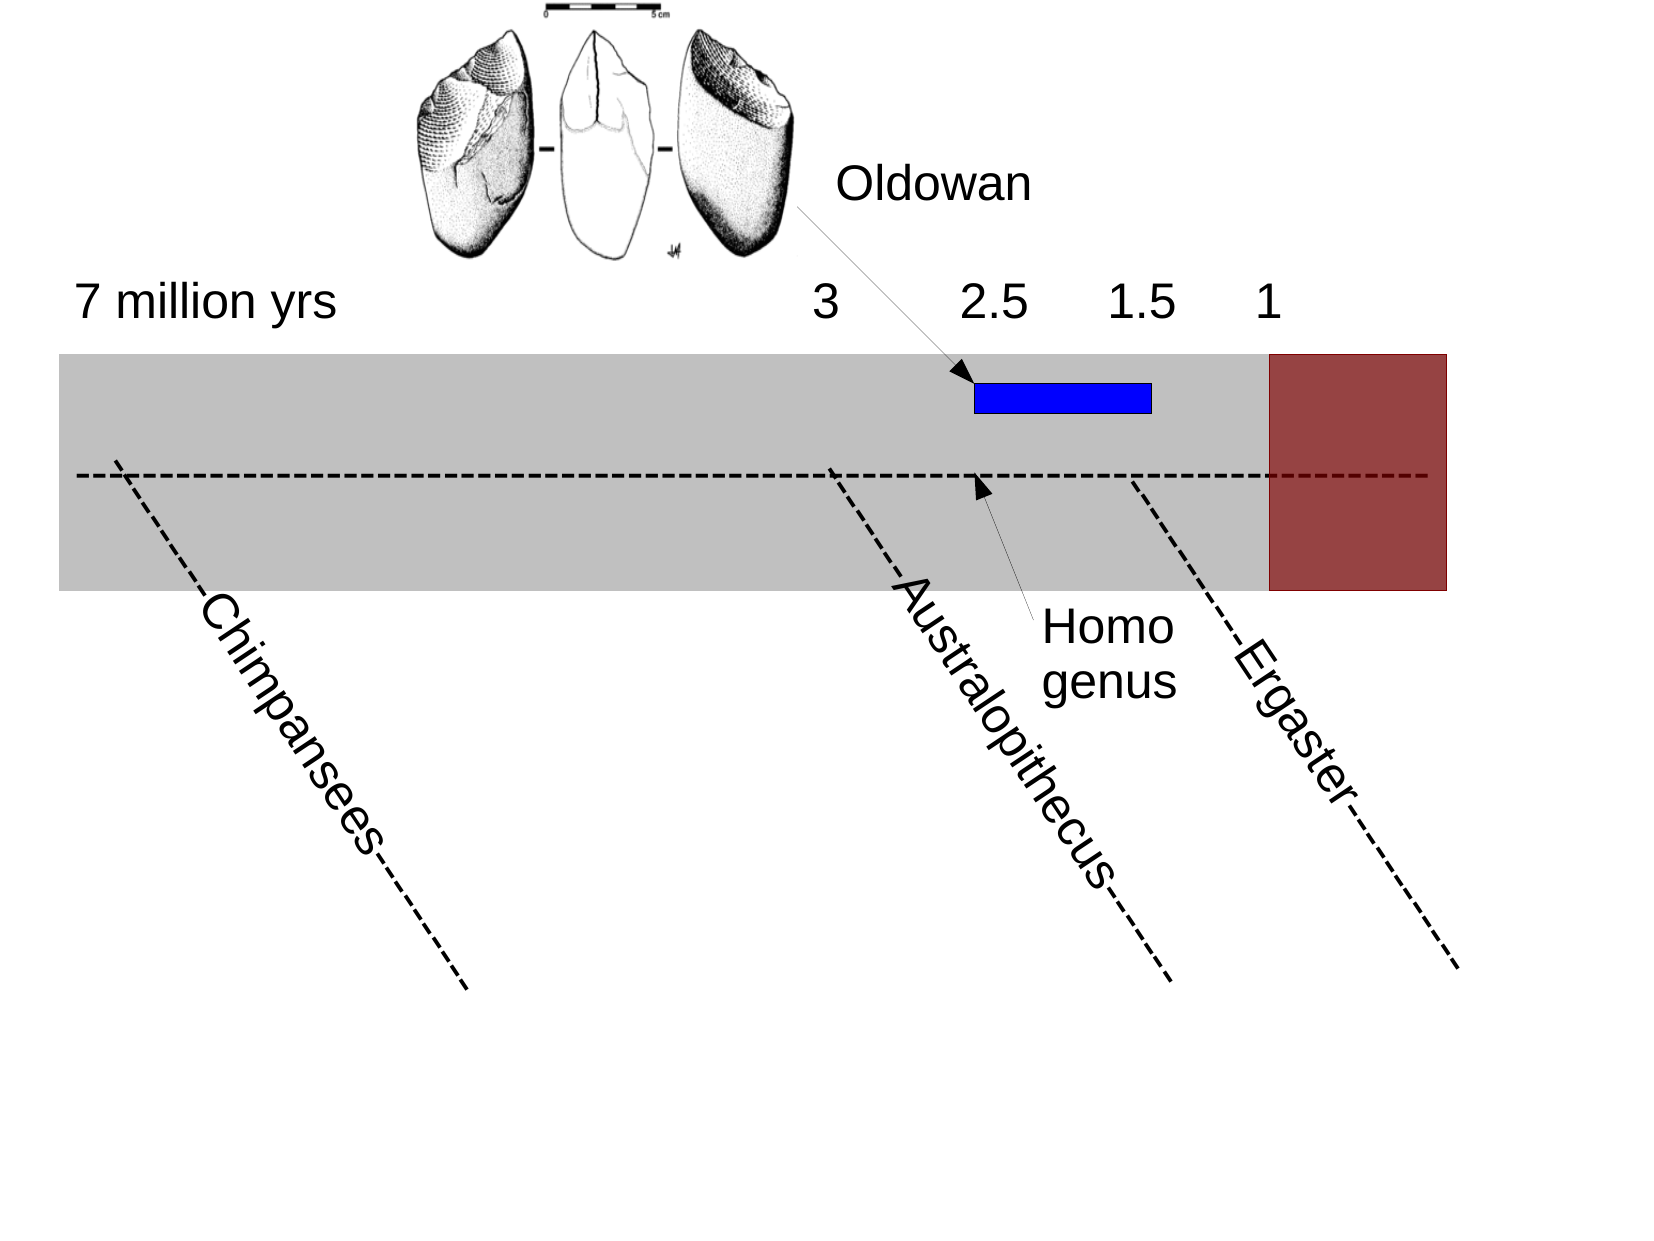

Oldowan
7 million yrs		 					3		2.5		1.5		1
---------------------------------------------------------------------------------
Homo
genus
----------Chimpansees----------
--------Australopithecus-------
------------Ergaster------------